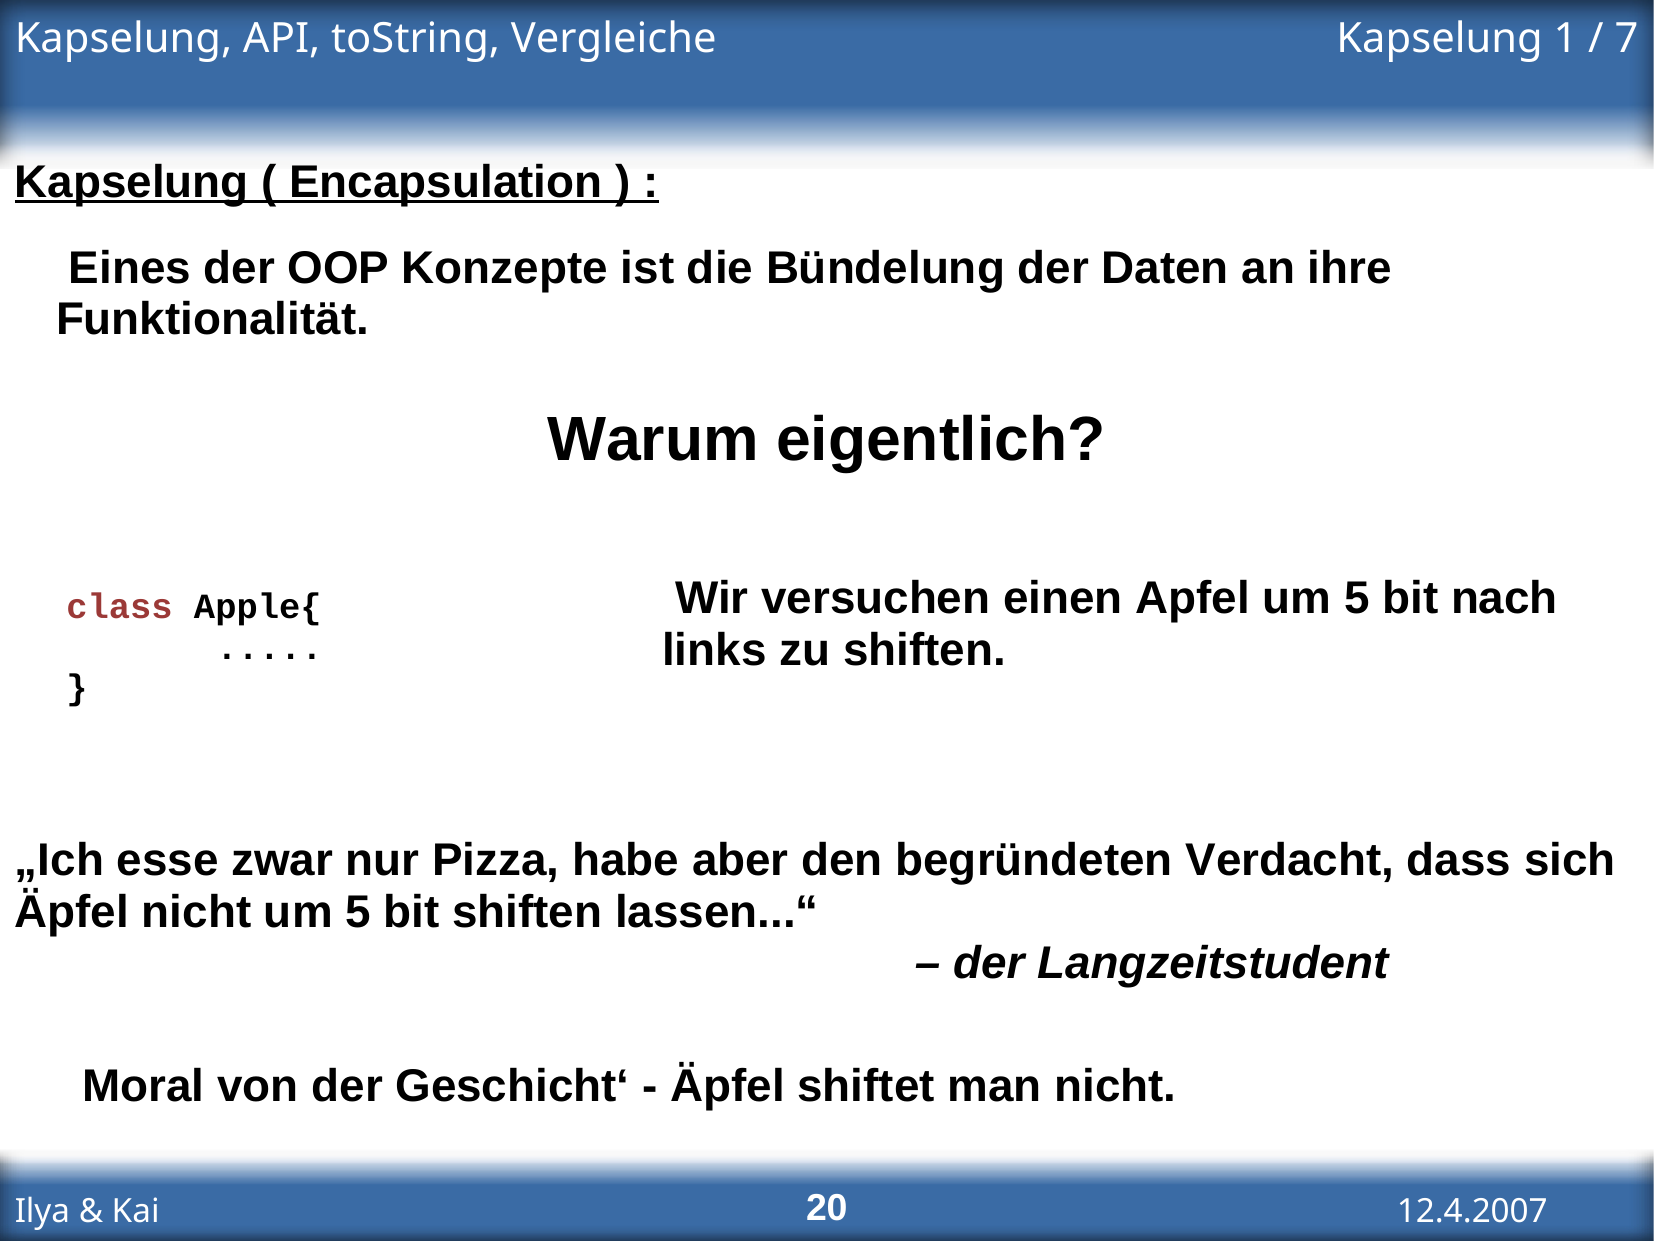

Kapselung 1 / 7
Kapselung ( Encapsulation ) :
 Eines der OOP Konzepte ist die Bündelung der Daten an ihre Funktionalität.
Warum eigentlich?
 Wir versuchen einen Apfel um 5 bit nach links zu shiften.
class Apple{
	.....
}
„Ich esse zwar nur Pizza, habe aber den begründeten Verdacht, dass sich Äpfel nicht um 5 bit shiften lassen...“
						– der Langzeitstudent
 Moral von der Geschicht‘ - Äpfel shiftet man nicht.
20